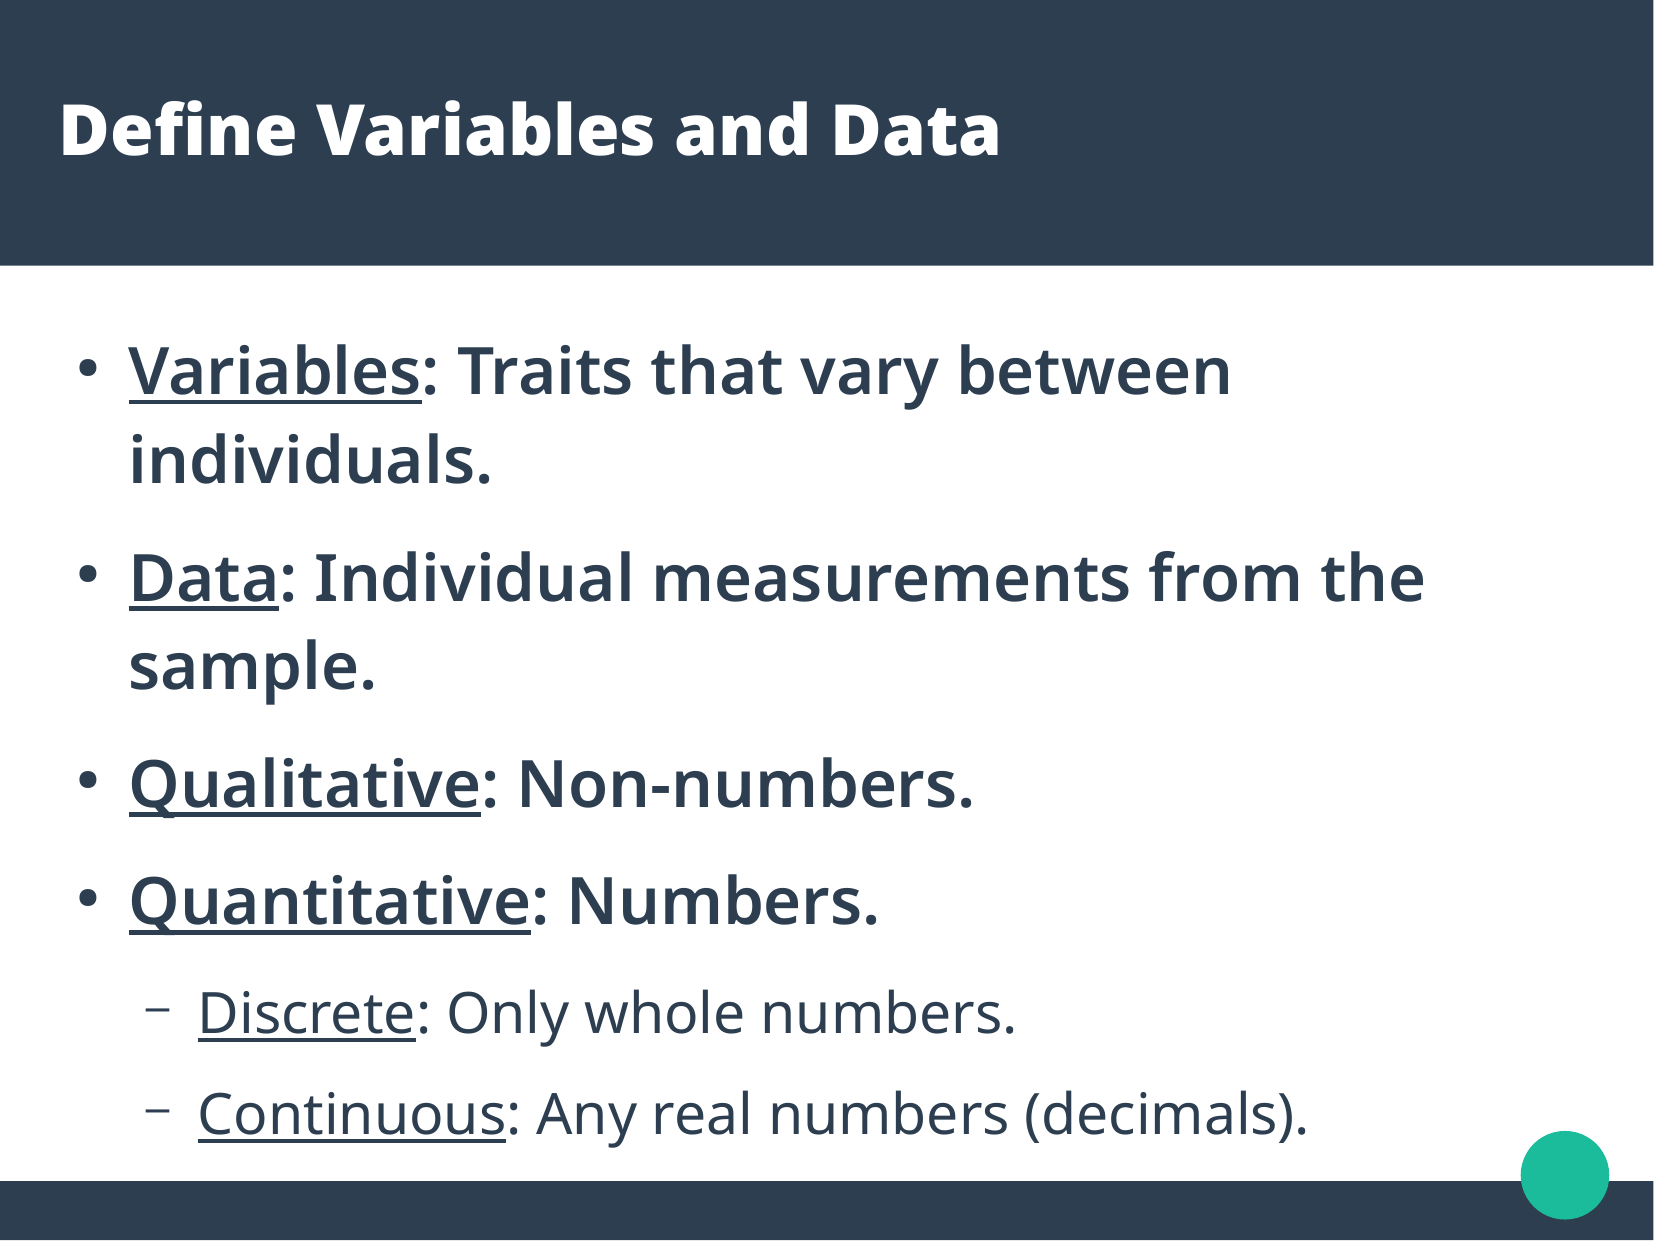

# Define Variables and Data
Variables: Traits that vary between individuals.
Data: Individual measurements from the sample.
Qualitative: Non-numbers.
Quantitative: Numbers.
Discrete: Only whole numbers.
Continuous: Any real numbers (decimals).